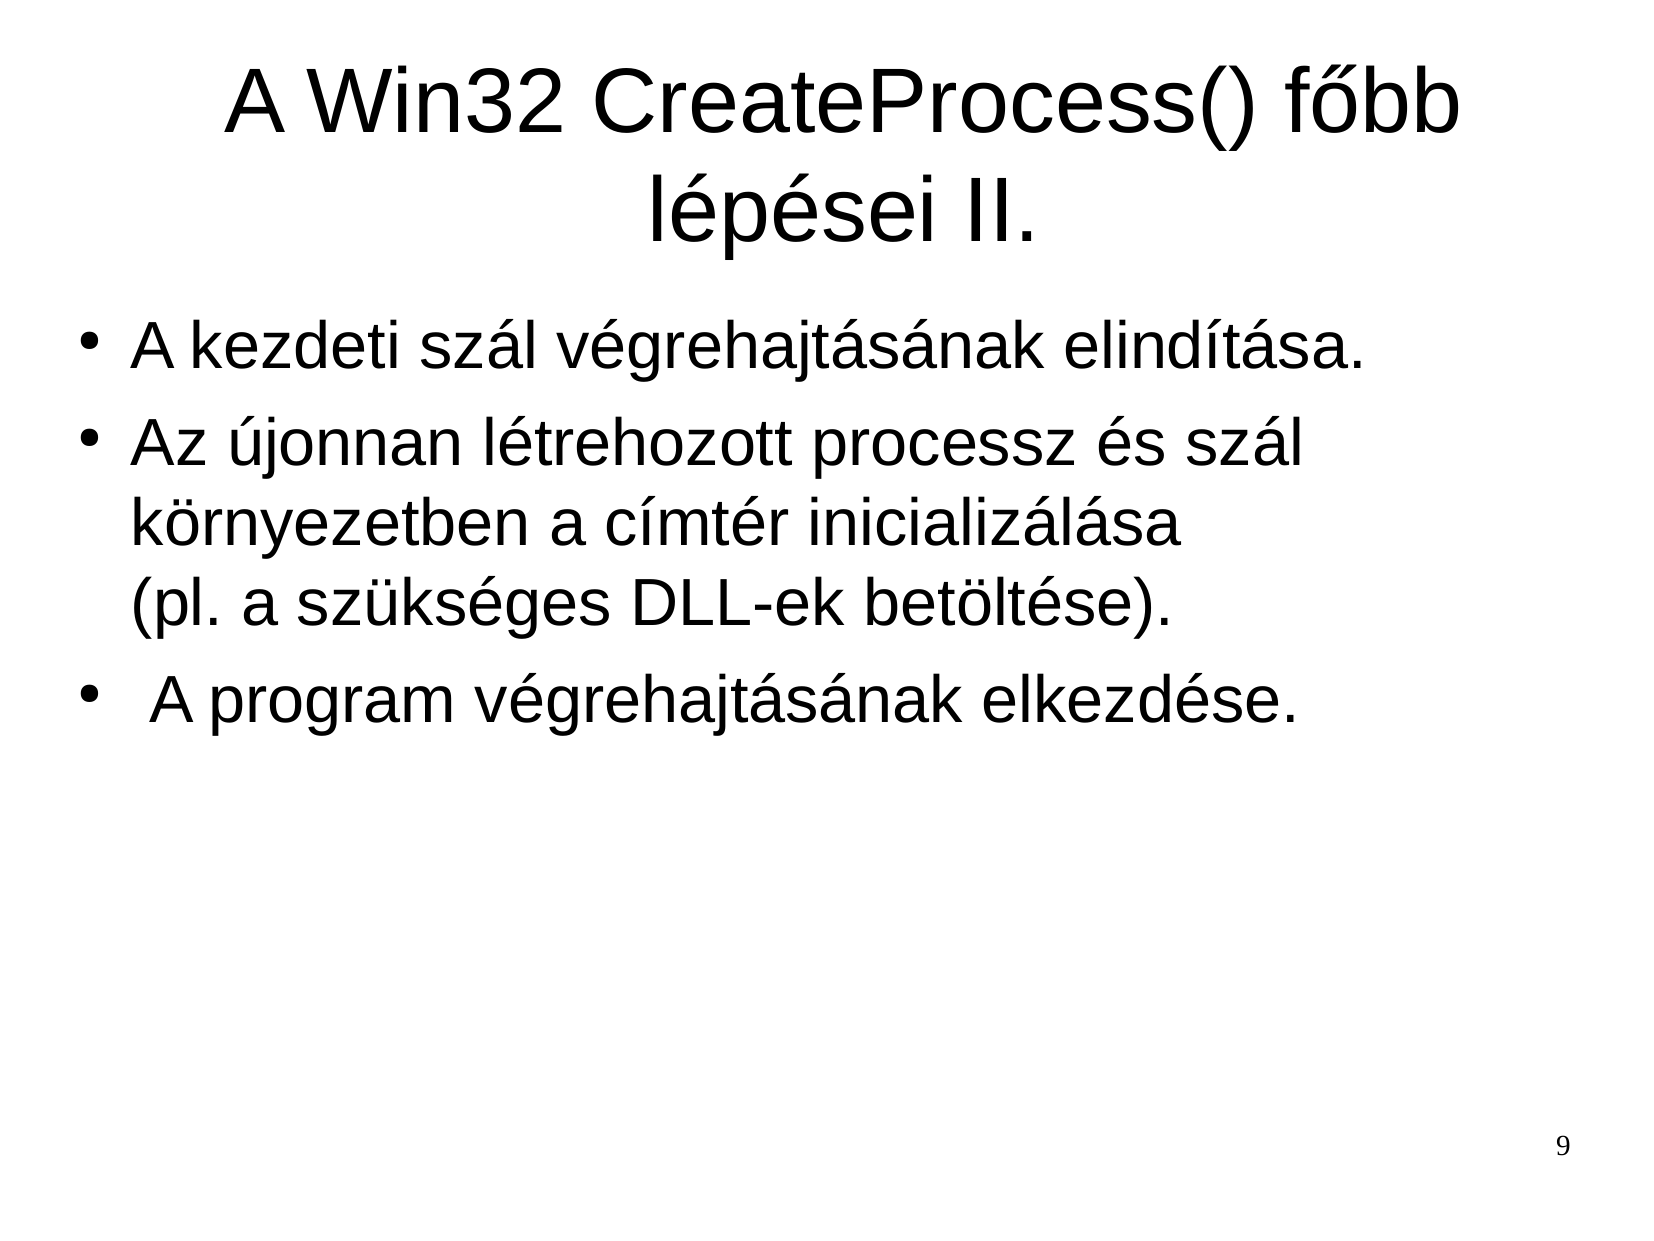

# A Win32 CreateProcess() főbb lépései II.
A kezdeti szál végrehajtásának elindítása.
Az újonnan létrehozott processz és szál környezetben a címtér inicializálása
(pl. a szükséges DLL-ek betöltése).
 A program végrehajtásának elkezdése.
9